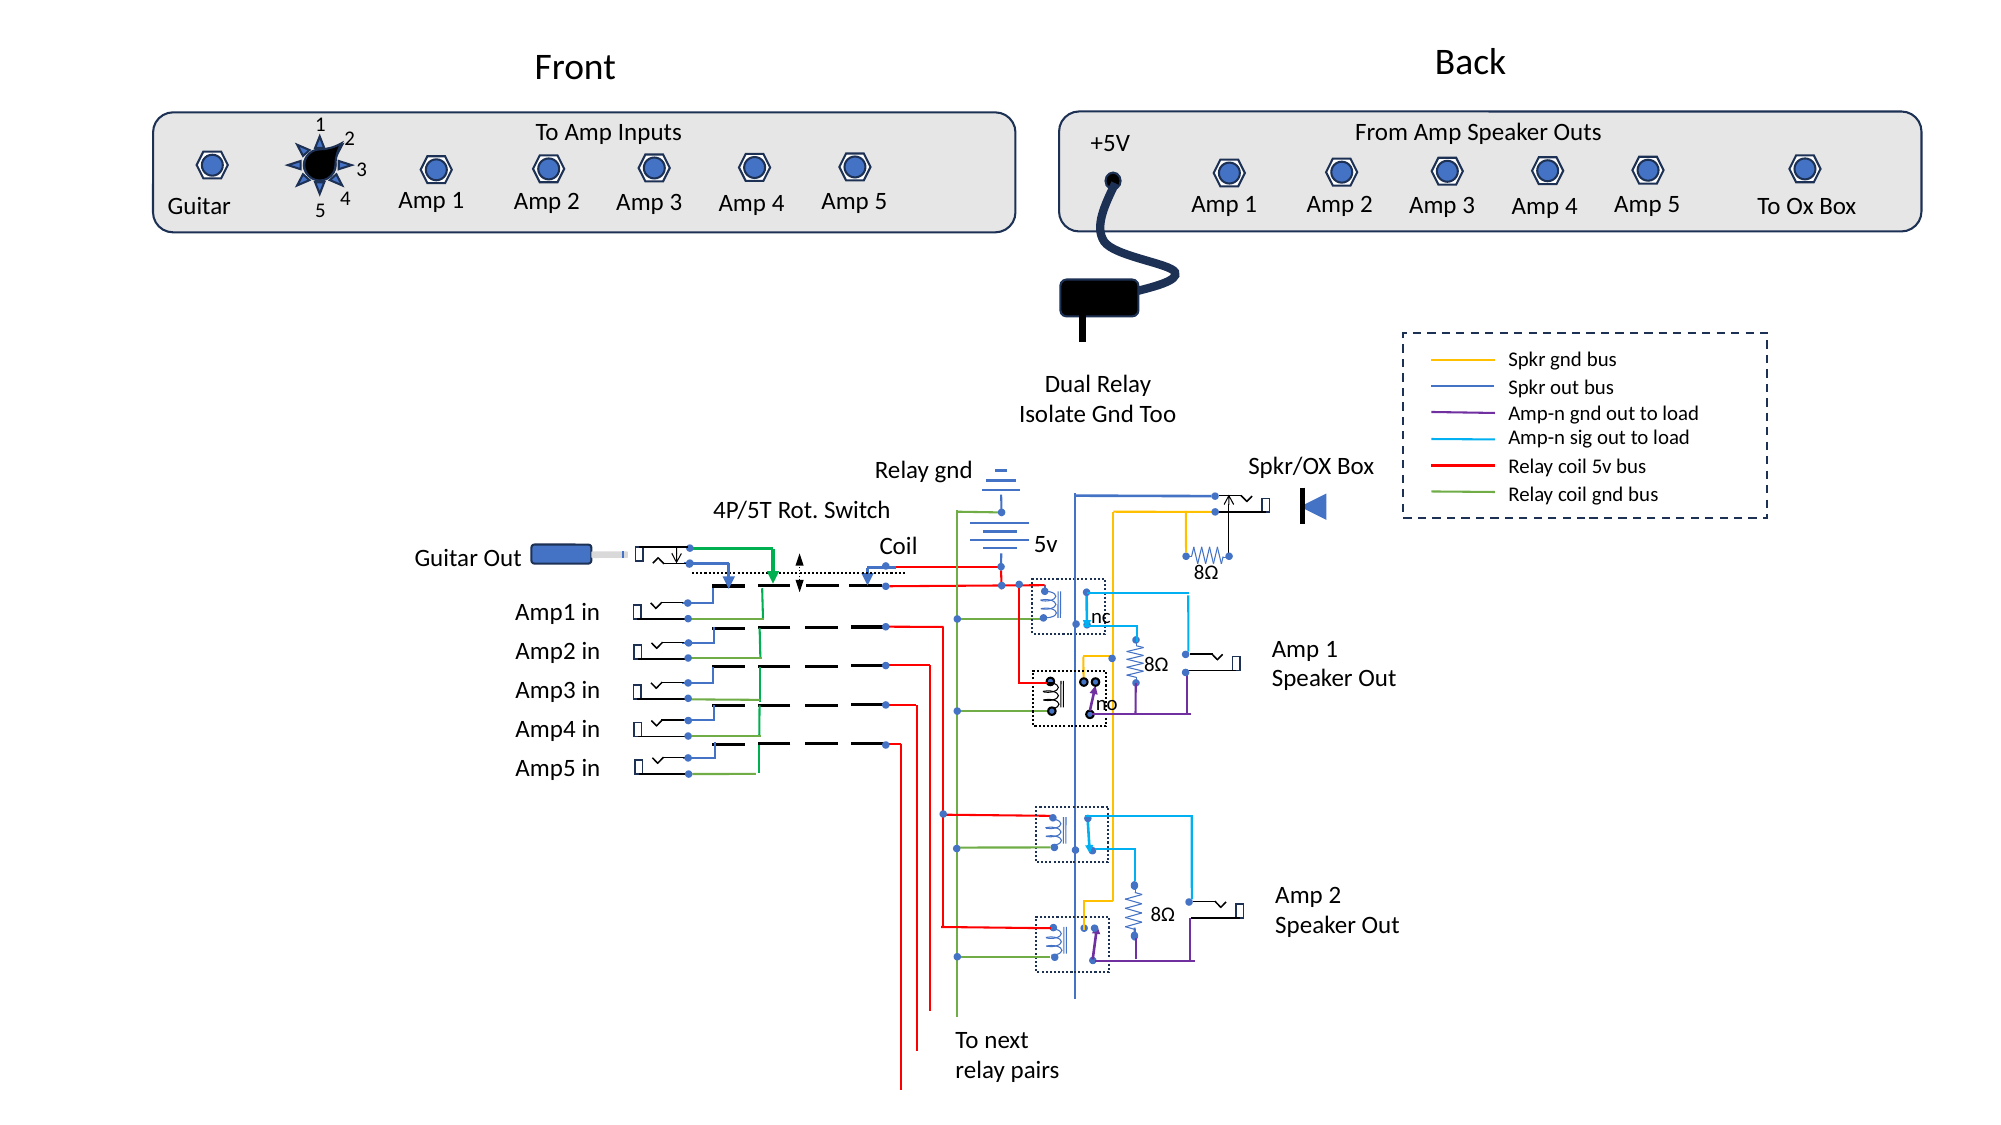

Back
Front
1
To Amp Inputs
From Amp Speaker Outs
Amp 1
Amp 5
Amp 2
Amp 3
Amp 4
Guitar
2
+5V
3
4
Amp 1
Amp 2
Amp 5
Amp 3
To Ox Box
Amp 4
5
Spkr gnd bus
Spkr out bus
Amp-n gnd out to load
Amp-n sig out to load
Relay coil 5v bus
Relay coil gnd bus
Dual Relay
Isolate Gnd Too
Spkr/OX Box
Relay gnd
4P/5T Rot. Switch
5v
Coil
Guitar Out
8Ω
Amp1 in
nc
Amp 1 Speaker Out
Amp2 in
8Ω
Amp3 in
no
Amp4 in
Amp5 in
Amp 2
Speaker Out
8Ω
To next relay pairs